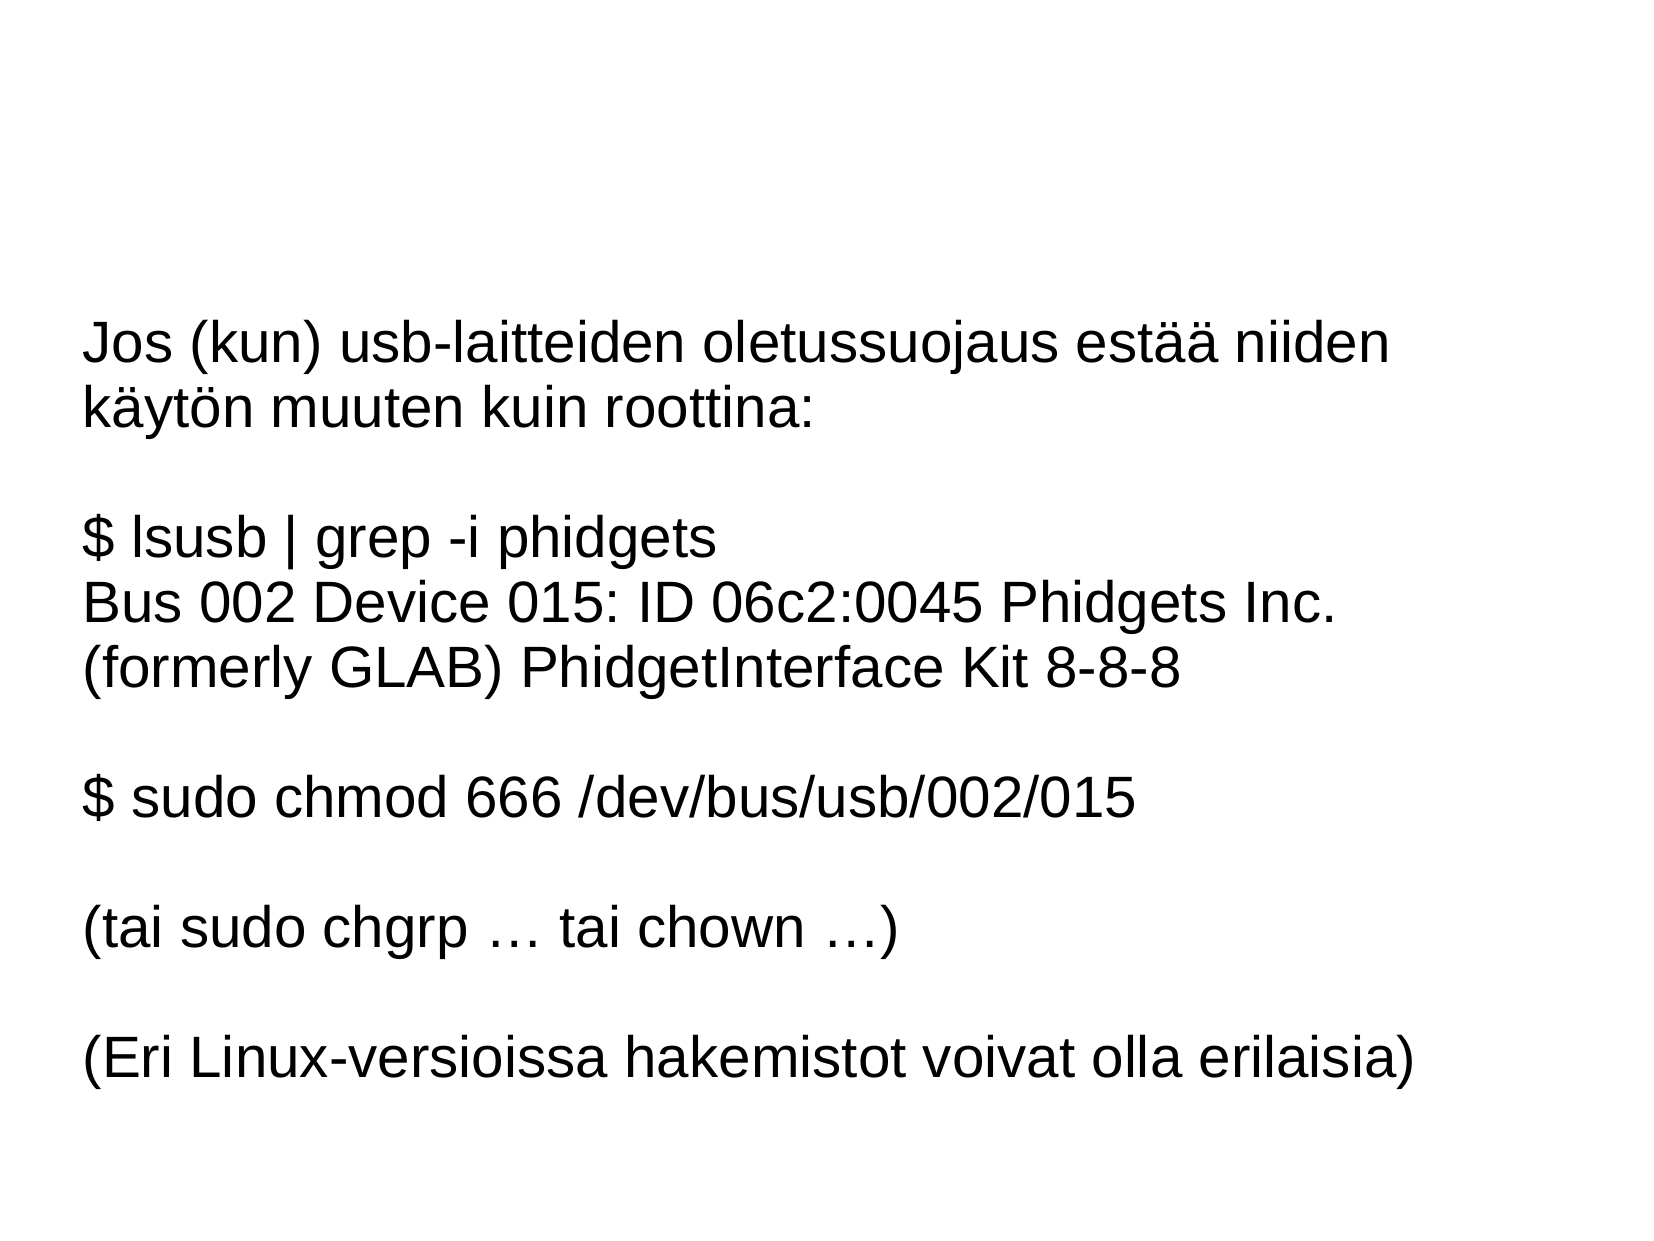

Jos (kun) usb-laitteiden oletussuojaus estää niiden käytön muuten kuin roottina:
$ lsusb | grep -i phidgets
Bus 002 Device 015: ID 06c2:0045 Phidgets Inc. (formerly GLAB) PhidgetInterface Kit 8-8-8
$ sudo chmod 666 /dev/bus/usb/002/015
(tai sudo chgrp … tai chown …)
(Eri Linux-versioissa hakemistot voivat olla erilaisia)